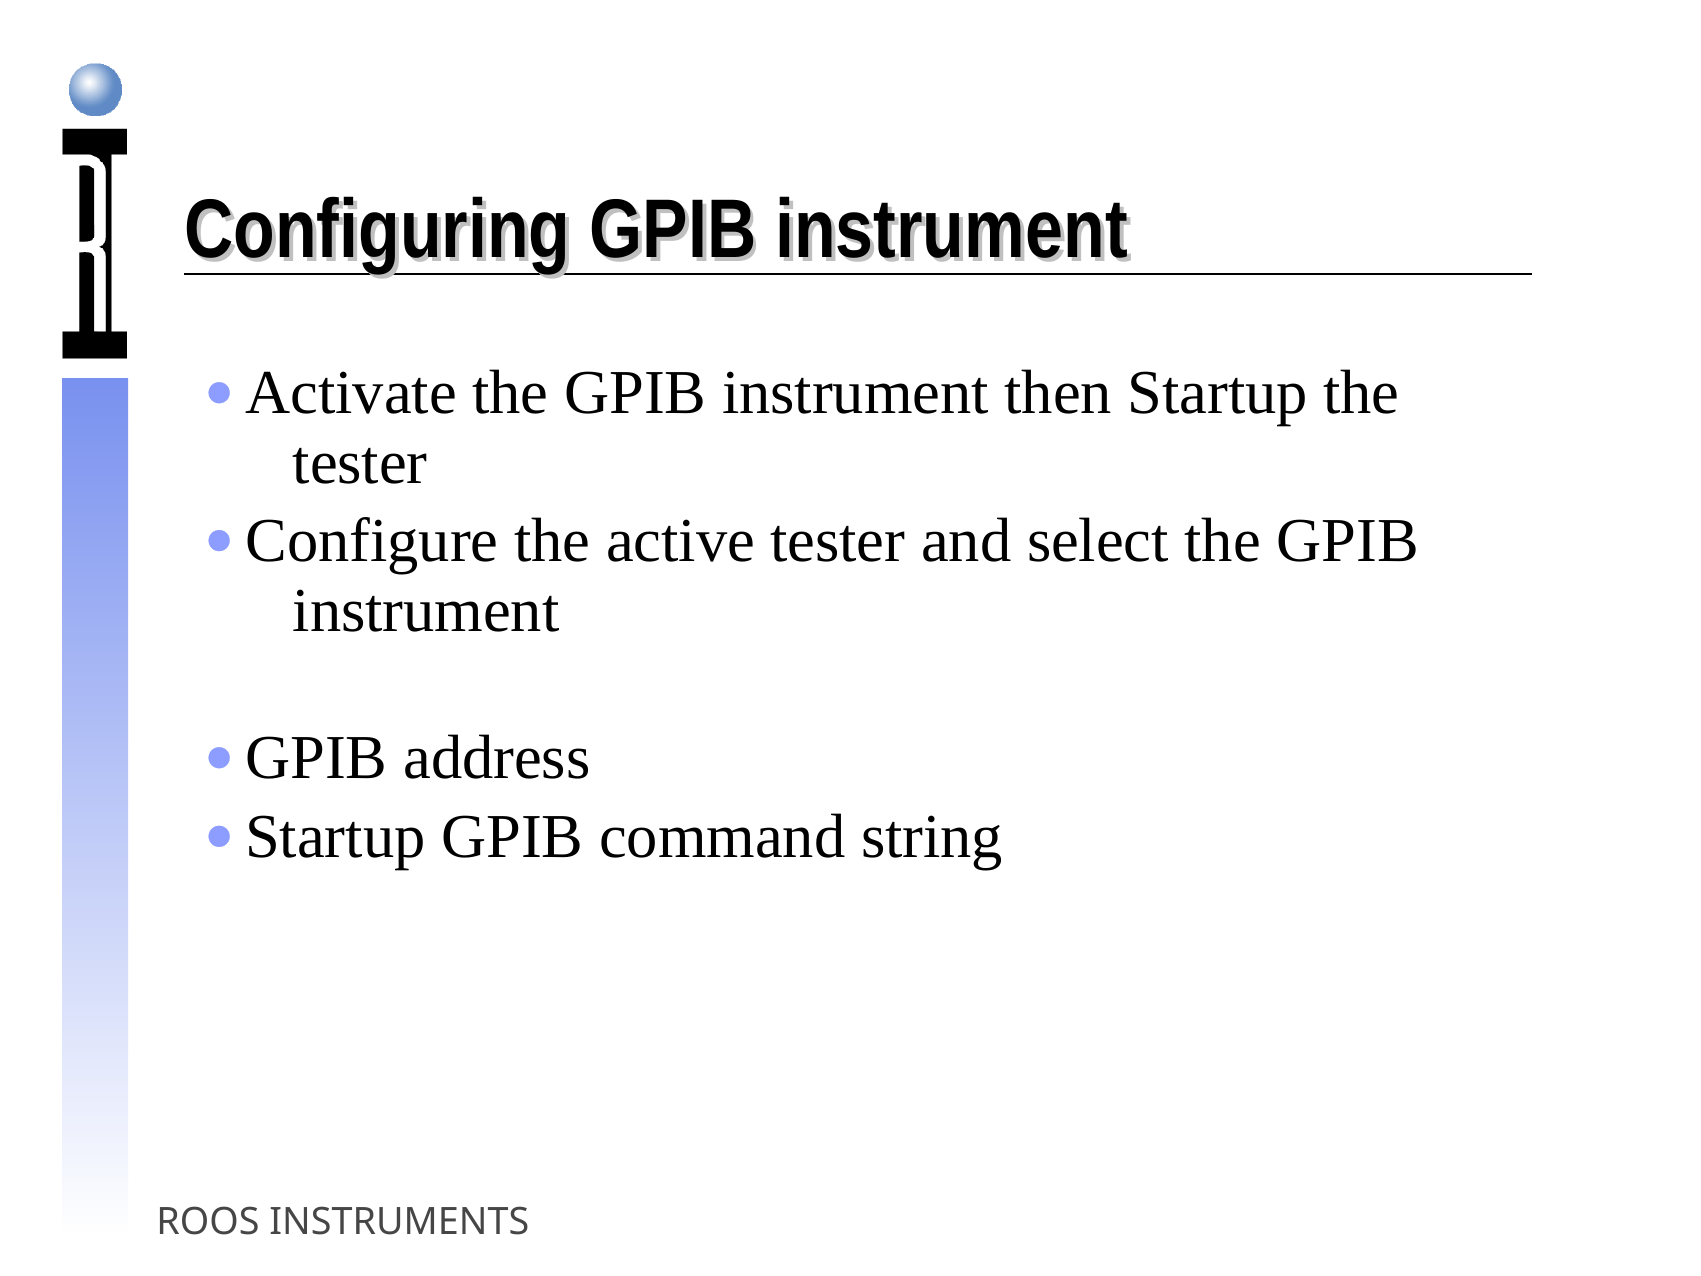

Configuring GPIB instrument
Activate the GPIB instrument then Startup the tester
Configure the active tester and select the GPIB instrument
GPIB address
Startup GPIB command string